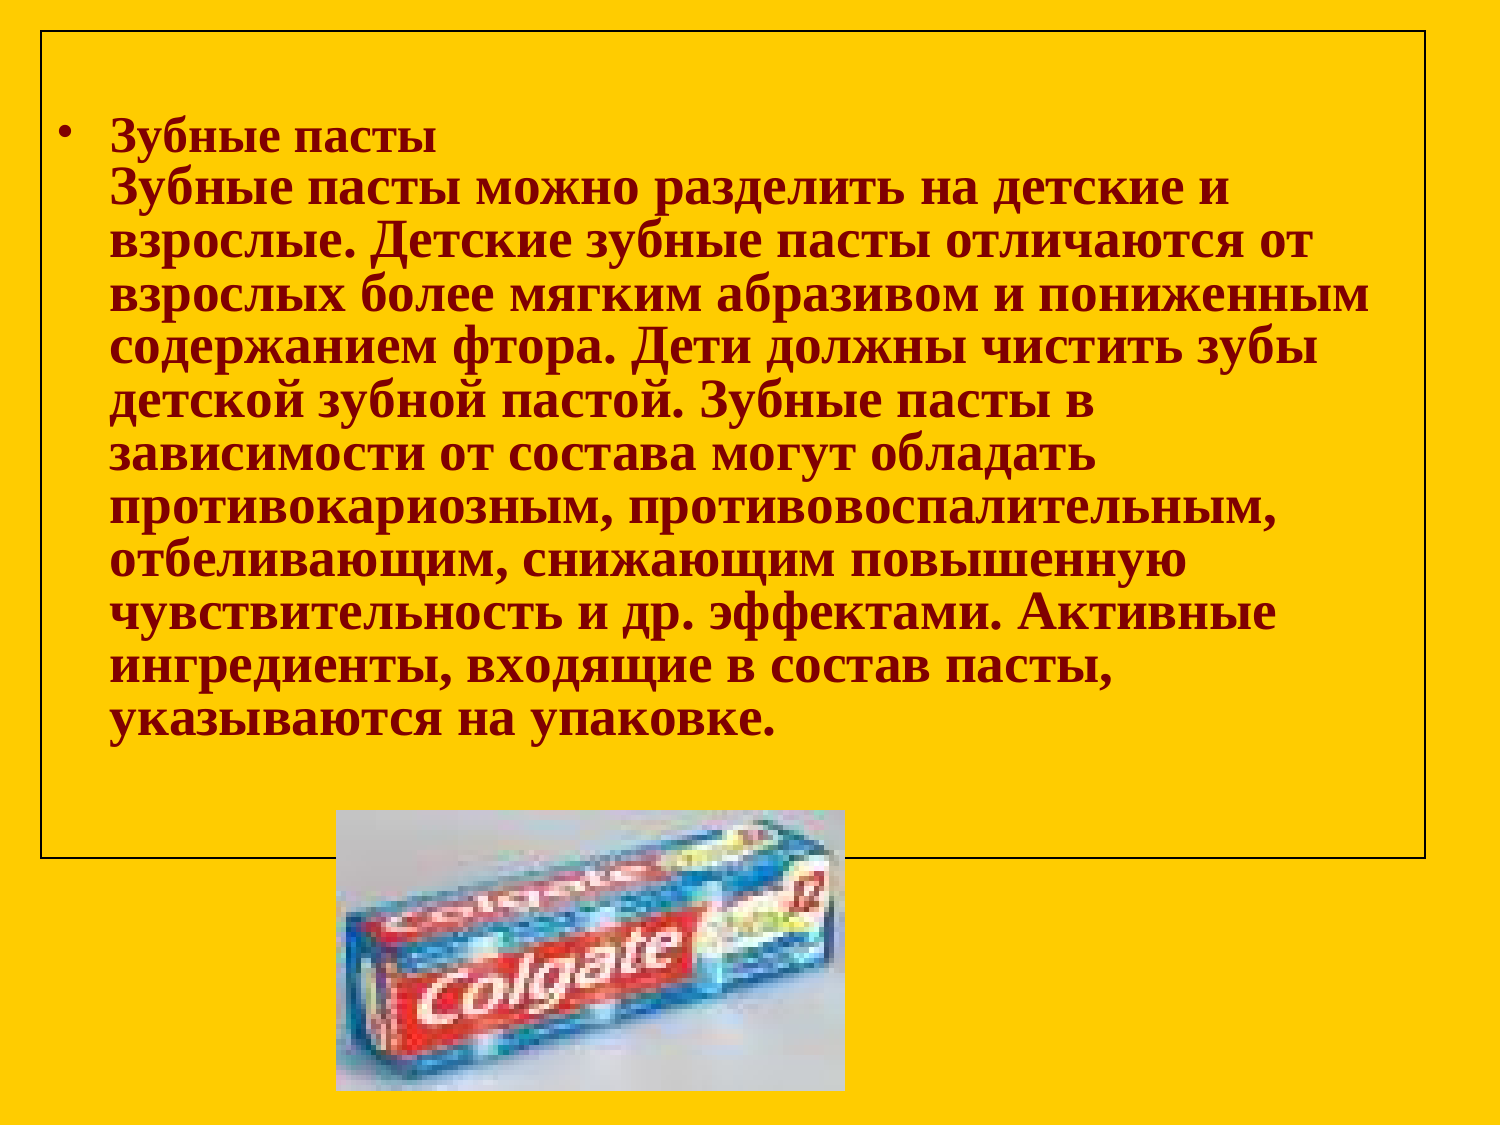

# Зубные пасты Зубные пасты можно разделить на детские и взрослые. Детские зубные пасты отличаются от взрослых более мягким абразивом и пониженным содержанием фтора. Дети должны чистить зубы детской зубной пастой. Зубные пасты в зависимости от состава могут обладать противокариозным, противовоспалительным, отбеливающим, снижающим повышенную чувствительность и др. эффектами. Активные ингредиенты, входящие в состав пасты, указываются на упаковке.